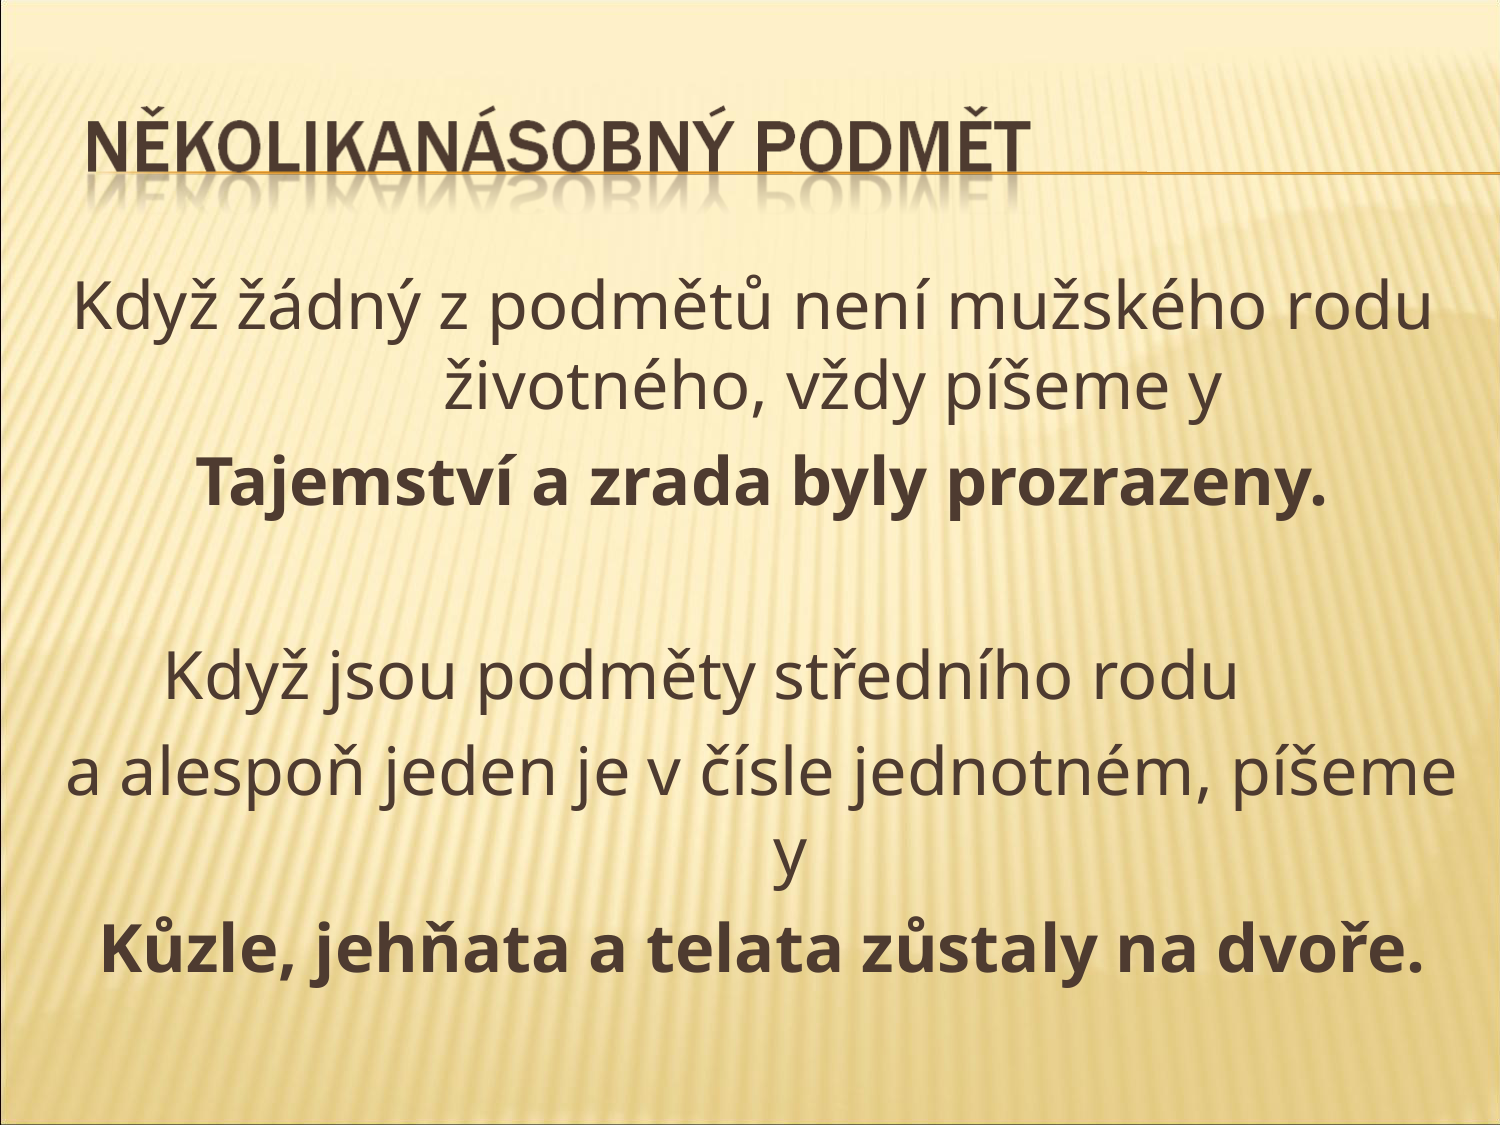

# Když žádný z podmětů není mužského rodu životného, vždy píšeme y
Tajemství a zrada byly prozrazeny.
Když jsou podměty středního rodu
a alespoň jeden je v čísle jednotném, píšeme y
Kůzle, jehňata a telata zůstaly na dvoře.